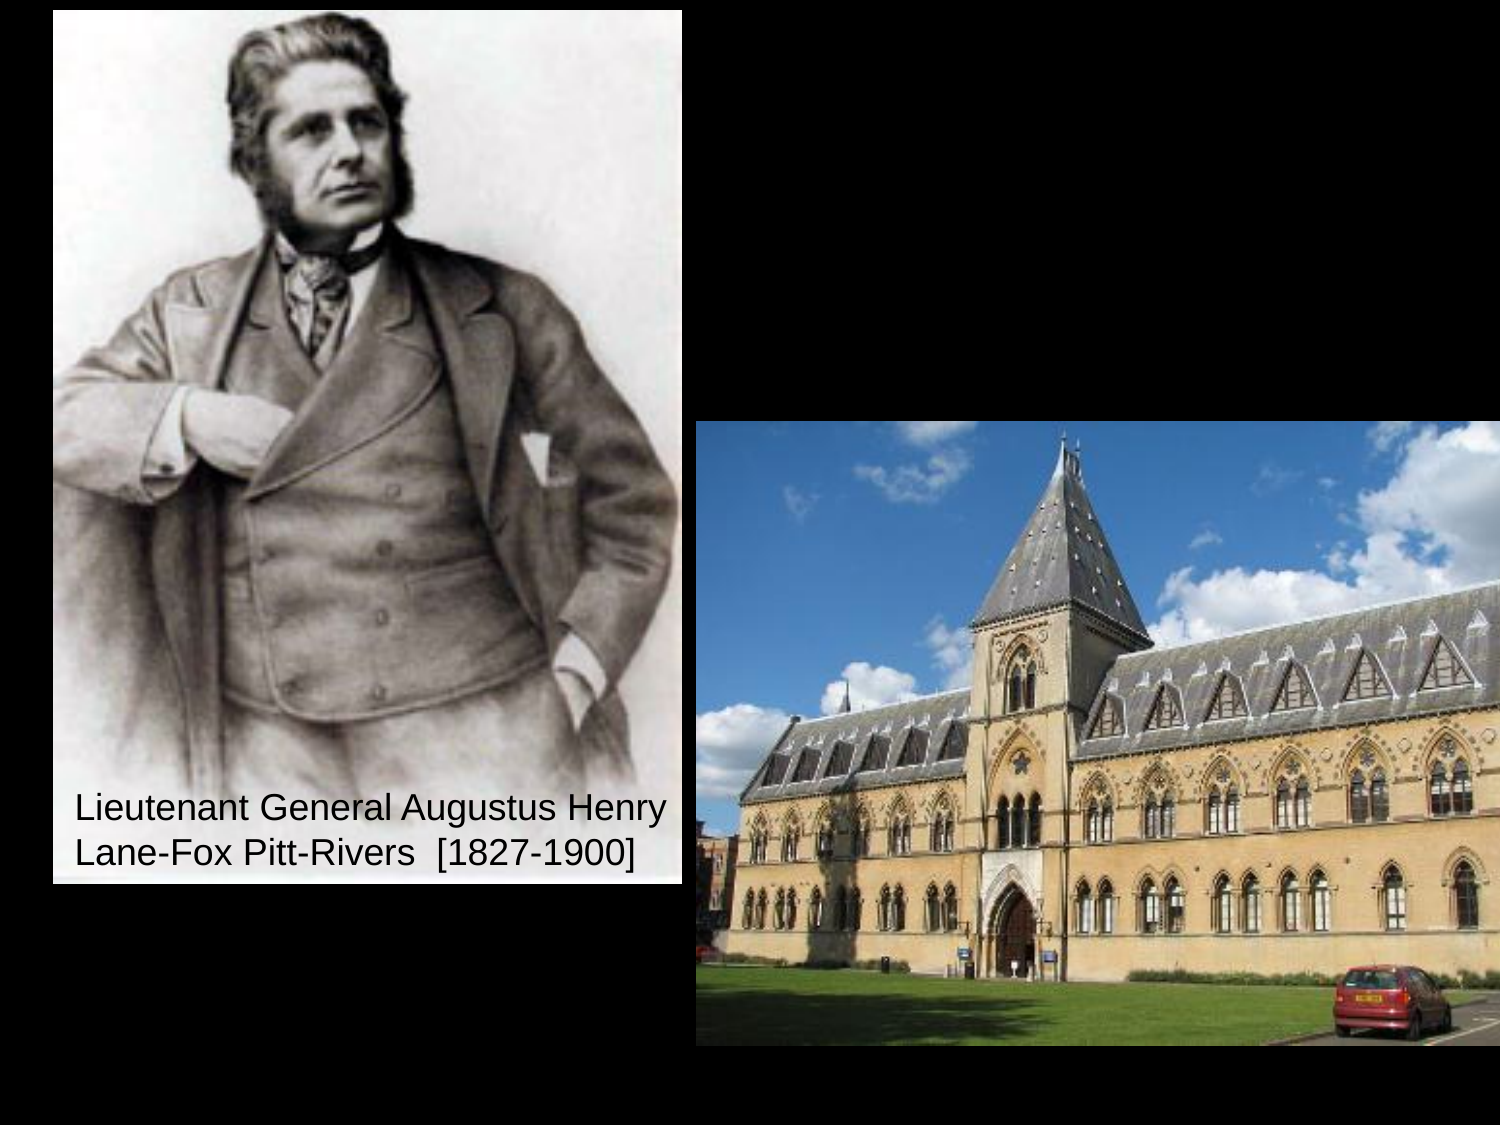

Lieutenant General Augustus Henry
Lane-Fox Pitt-Rivers [1827-1900]